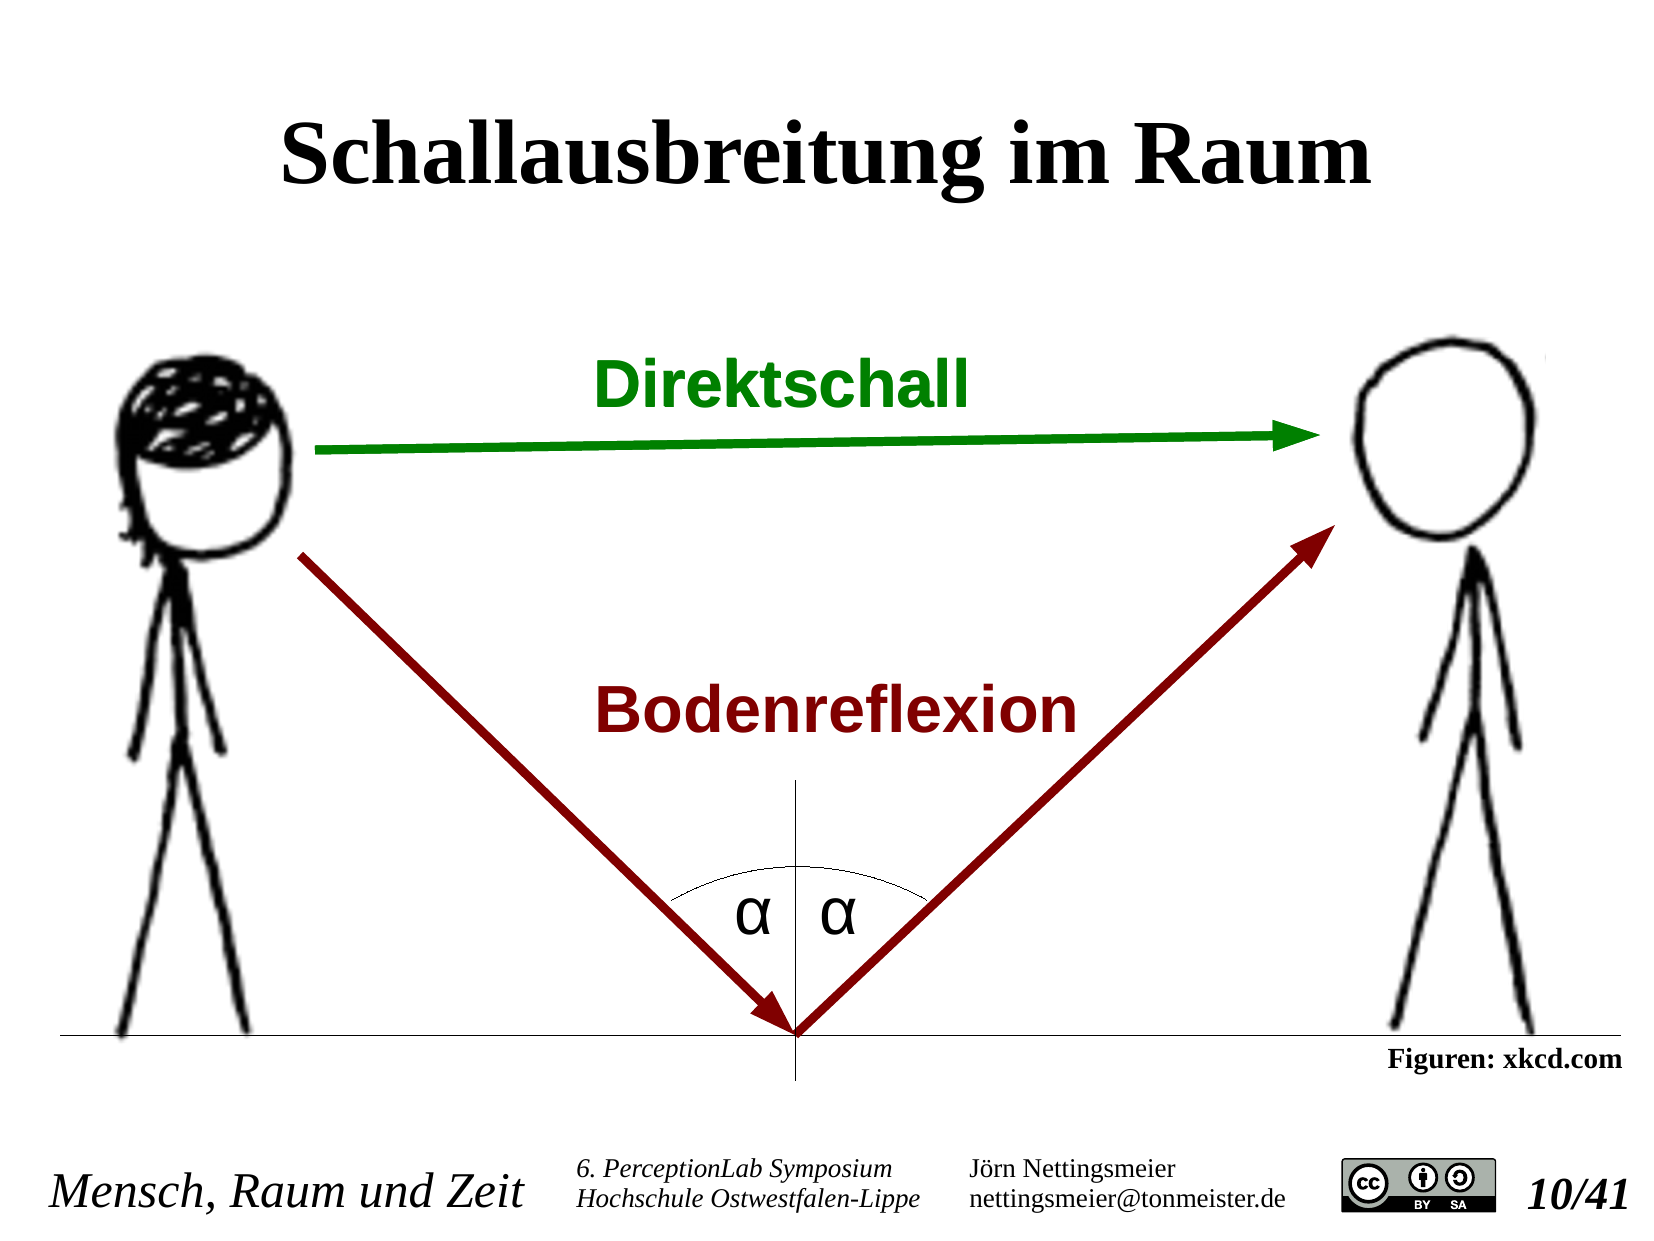

# Schallausbreitung im Raum
Direktschall
Direktschall
Bodenreflexion
α
α
Figuren: xkcd.com